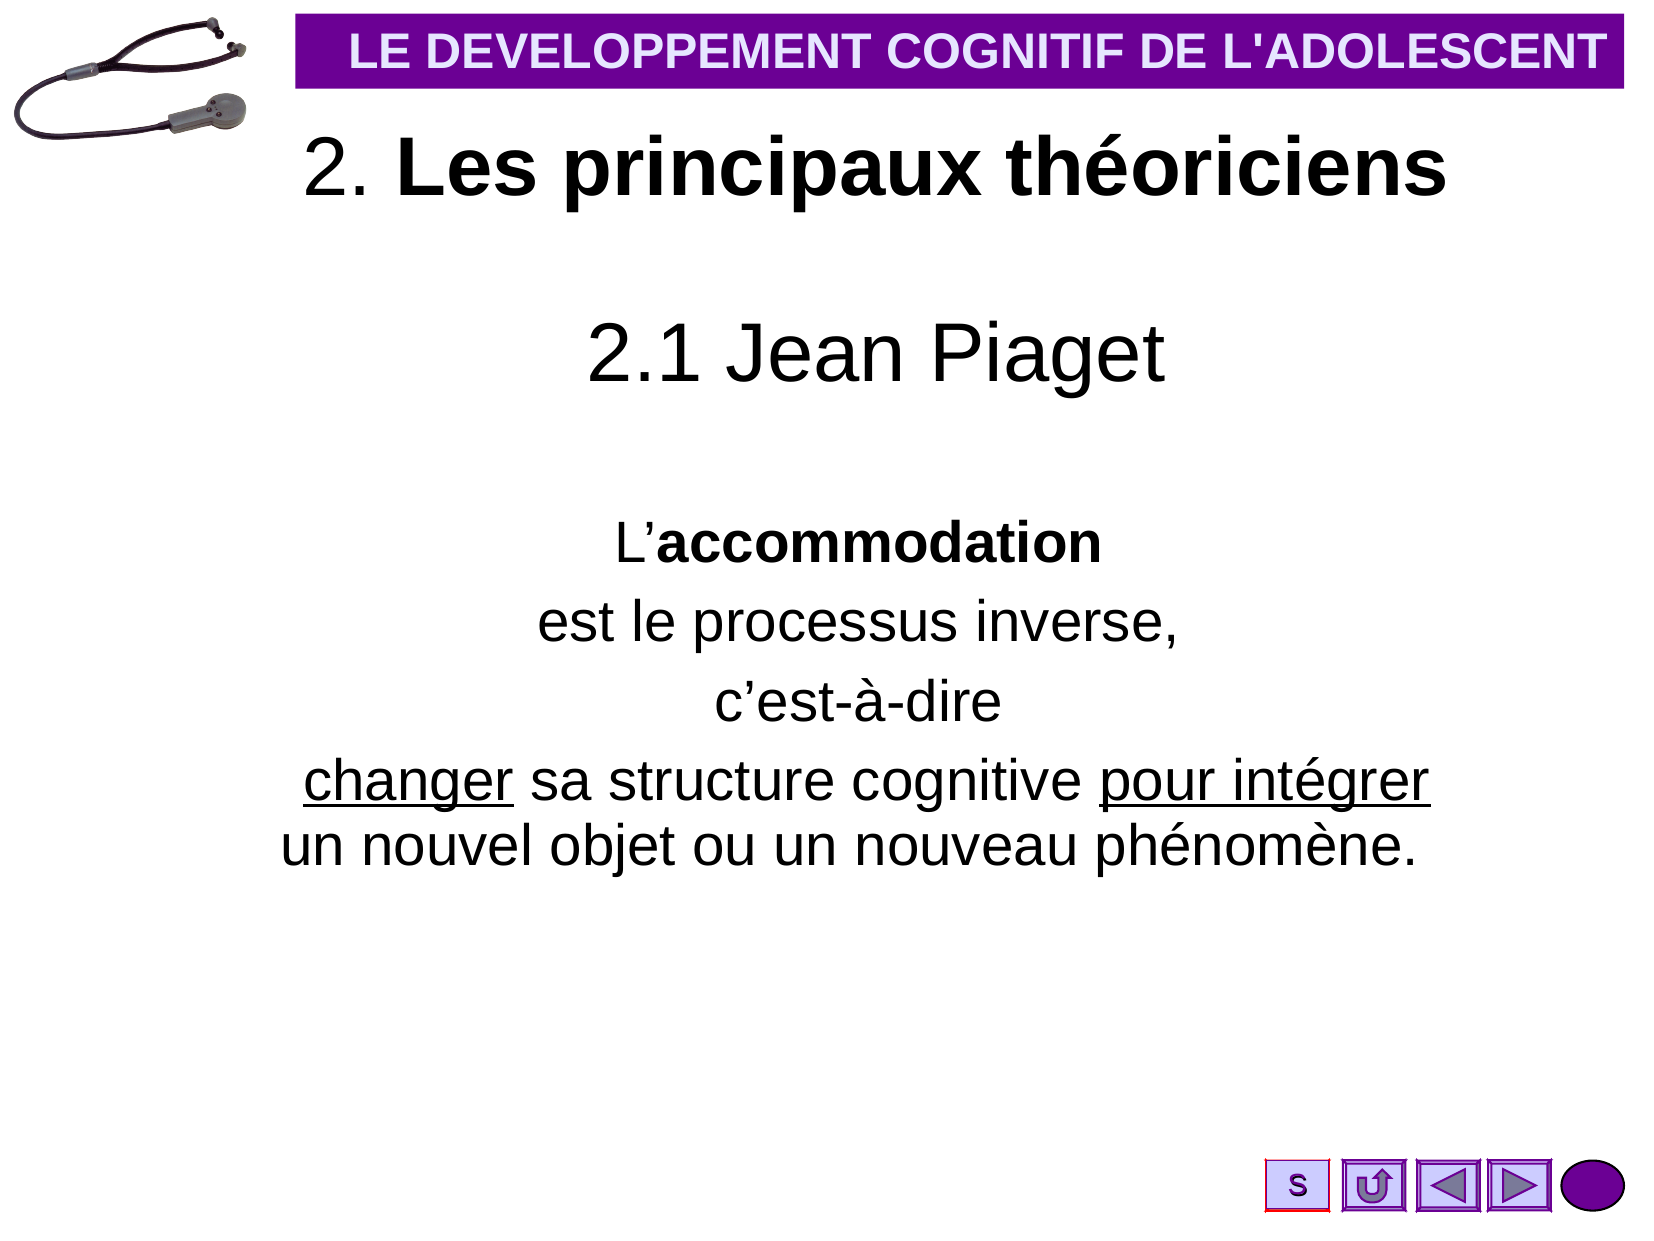

LE DEVELOPPEMENT COGNITIF DE L'ADOLESCENT
2. Les principaux théoriciens
2.1 Jean Piaget
# L’accommodation
est le processus inverse,
c’est-à-dire
changer sa structure cognitive pour intégrer un nouvel objet ou un nouveau phénomène.